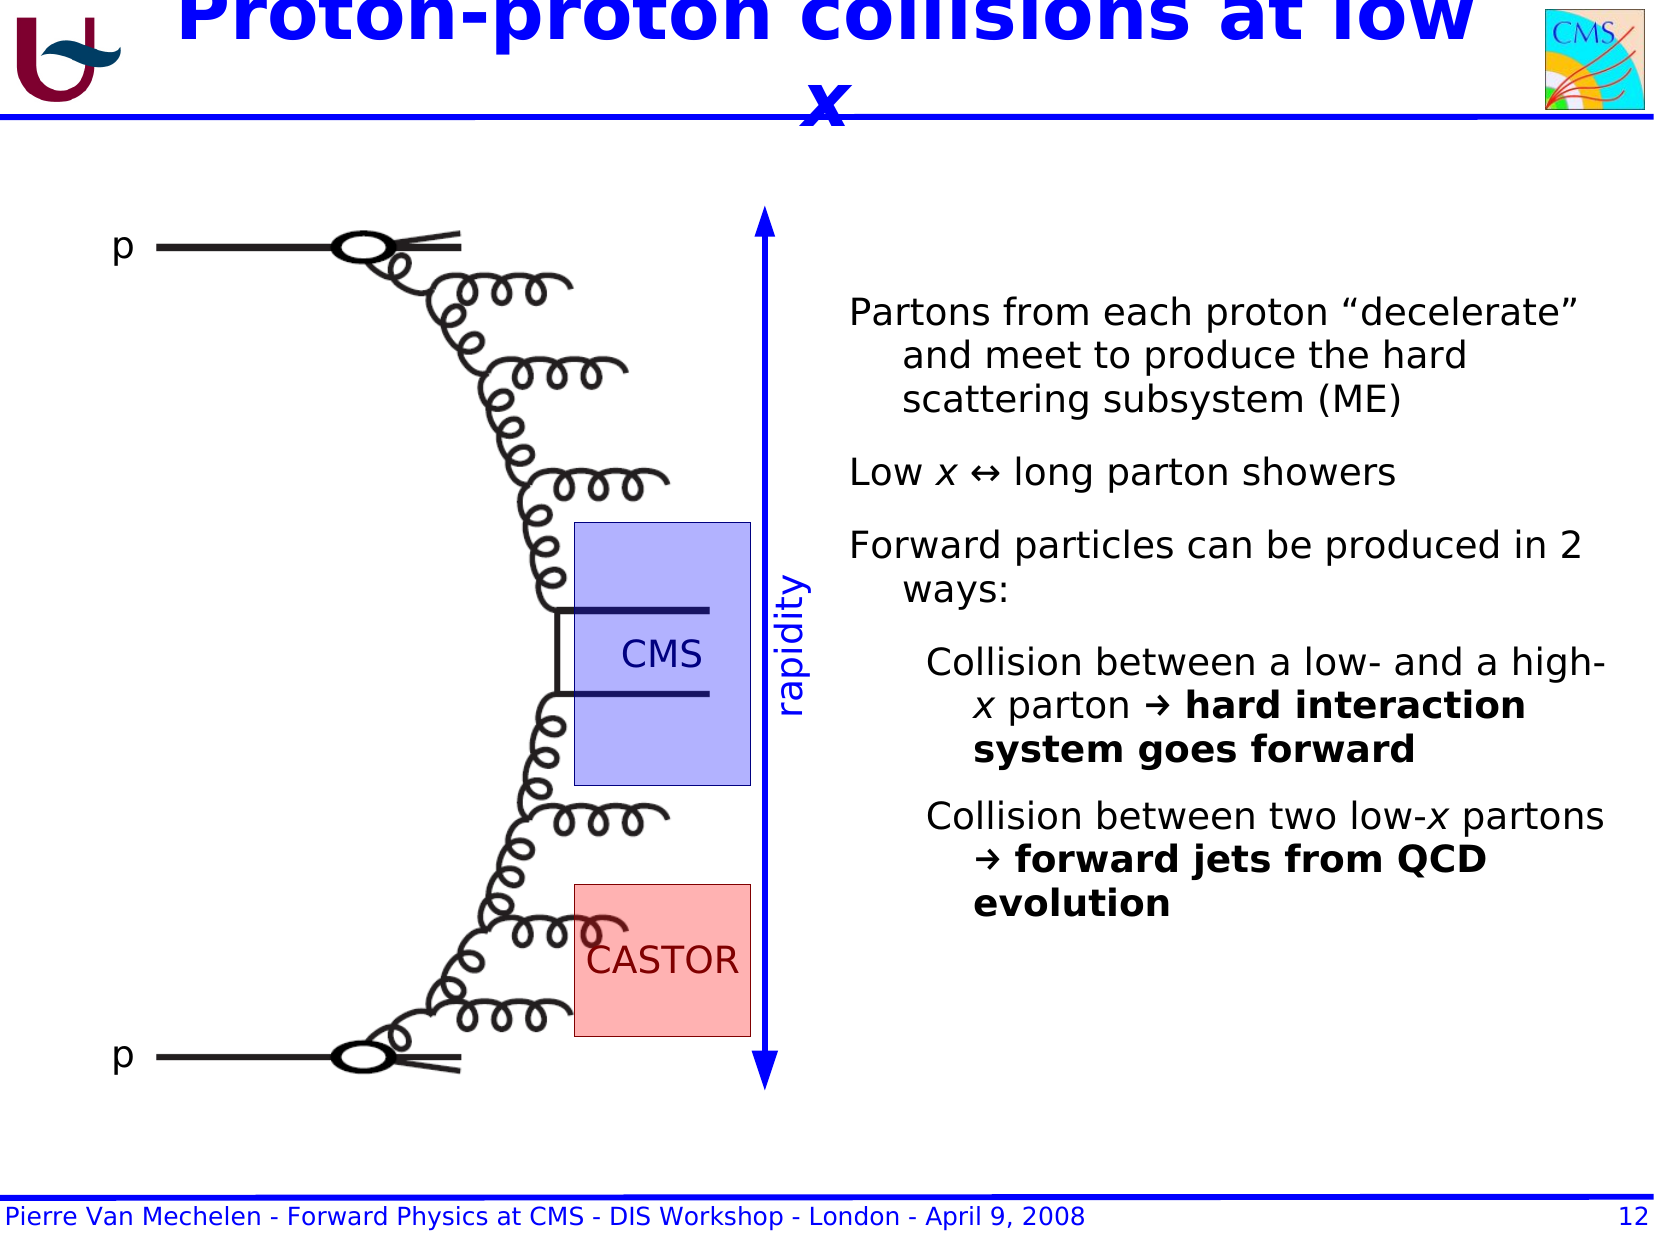

# Proton-proton collisions at low x
p
Partons from each proton “decelerate” and meet to produce the hard scattering subsystem (ME)
Low x ↔ long parton showers
Forward particles can be produced in 2 ways:
Collision between a low- and a high- x parton → hard interaction system goes forward
Collision between two low-x partons → forward jets from QCD evolution
CMS
rapidity
CASTOR
p
12
Pierre Van Mechelen - Forward Physics at CMS - DIS Workshop - London - April 9, 2008